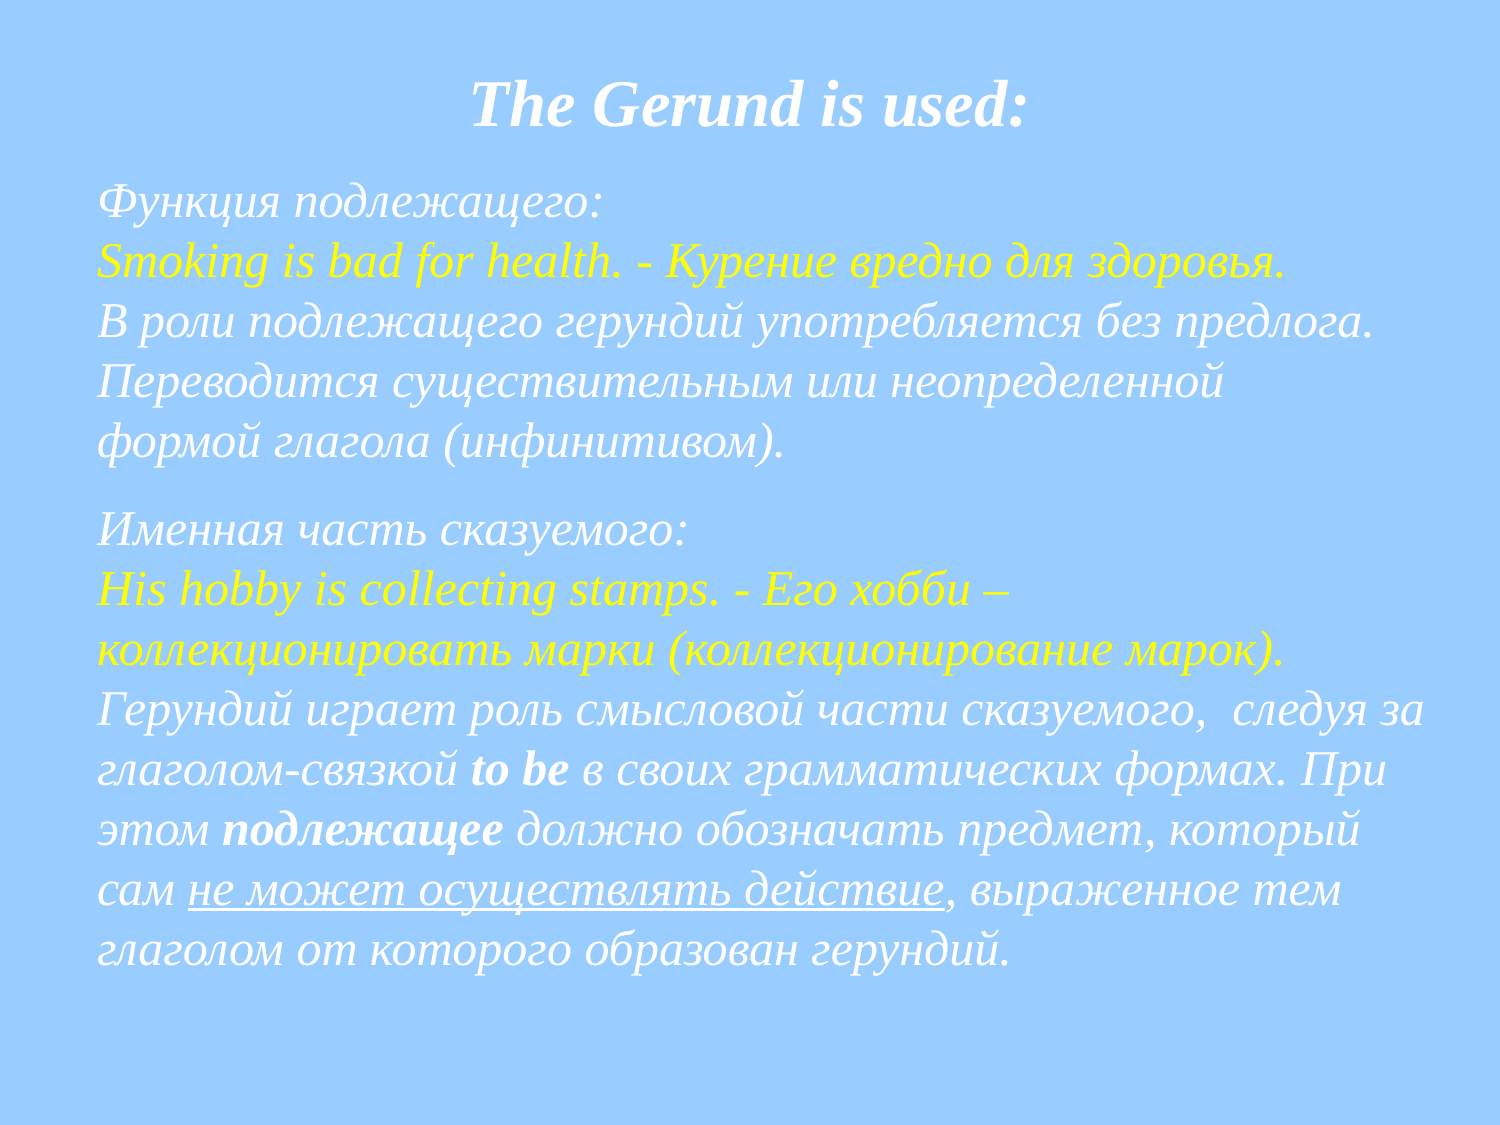

# The Gerund is used:
Функция подлежащего:
Smoking is bad for health. - Курение вредно для здоровья.
В роли подлежащего герундий употребляется без предлога. Переводится существительным или неопределенной формой глагола (инфинитивом).
Именная часть сказуемого:
His hobby is collecting stamps. - Его хобби – коллекционировать марки (коллекционирование марок).
Герундий играет роль смысловой части сказуемого,  следуя за глаголом-связкой to be в своих грамматических формах. При этом подлежащее должно обозначать предмет, который сам не может осуществлять действие, выраженное тем глаголом от которого образован герундий.